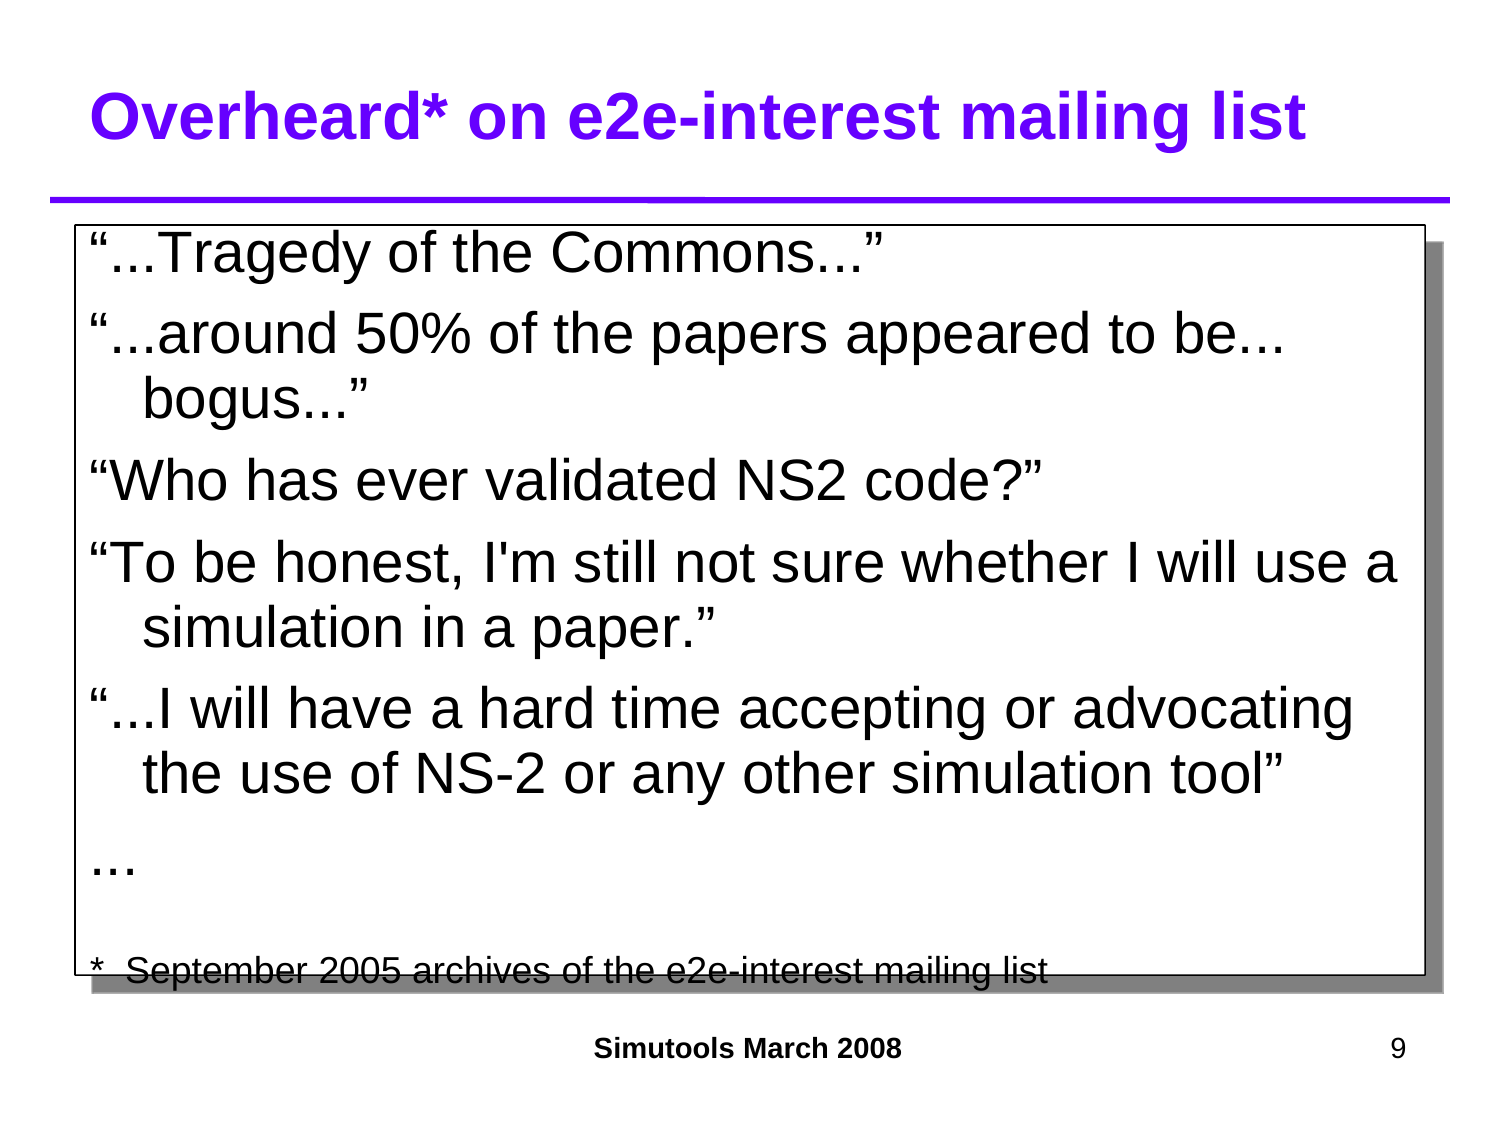

# Overheard* on e2e-interest mailing list
“...Tragedy of the Commons...”
“...around 50% of the papers appeared to be... bogus...”
“Who has ever validated NS2 code?”
“To be honest, I'm still not sure whether I will use a simulation in a paper.”
“...I will have a hard time accepting or advocating the use of NS-2 or any other simulation tool”
...
* September 2005 archives of the e2e-interest mailing list
9